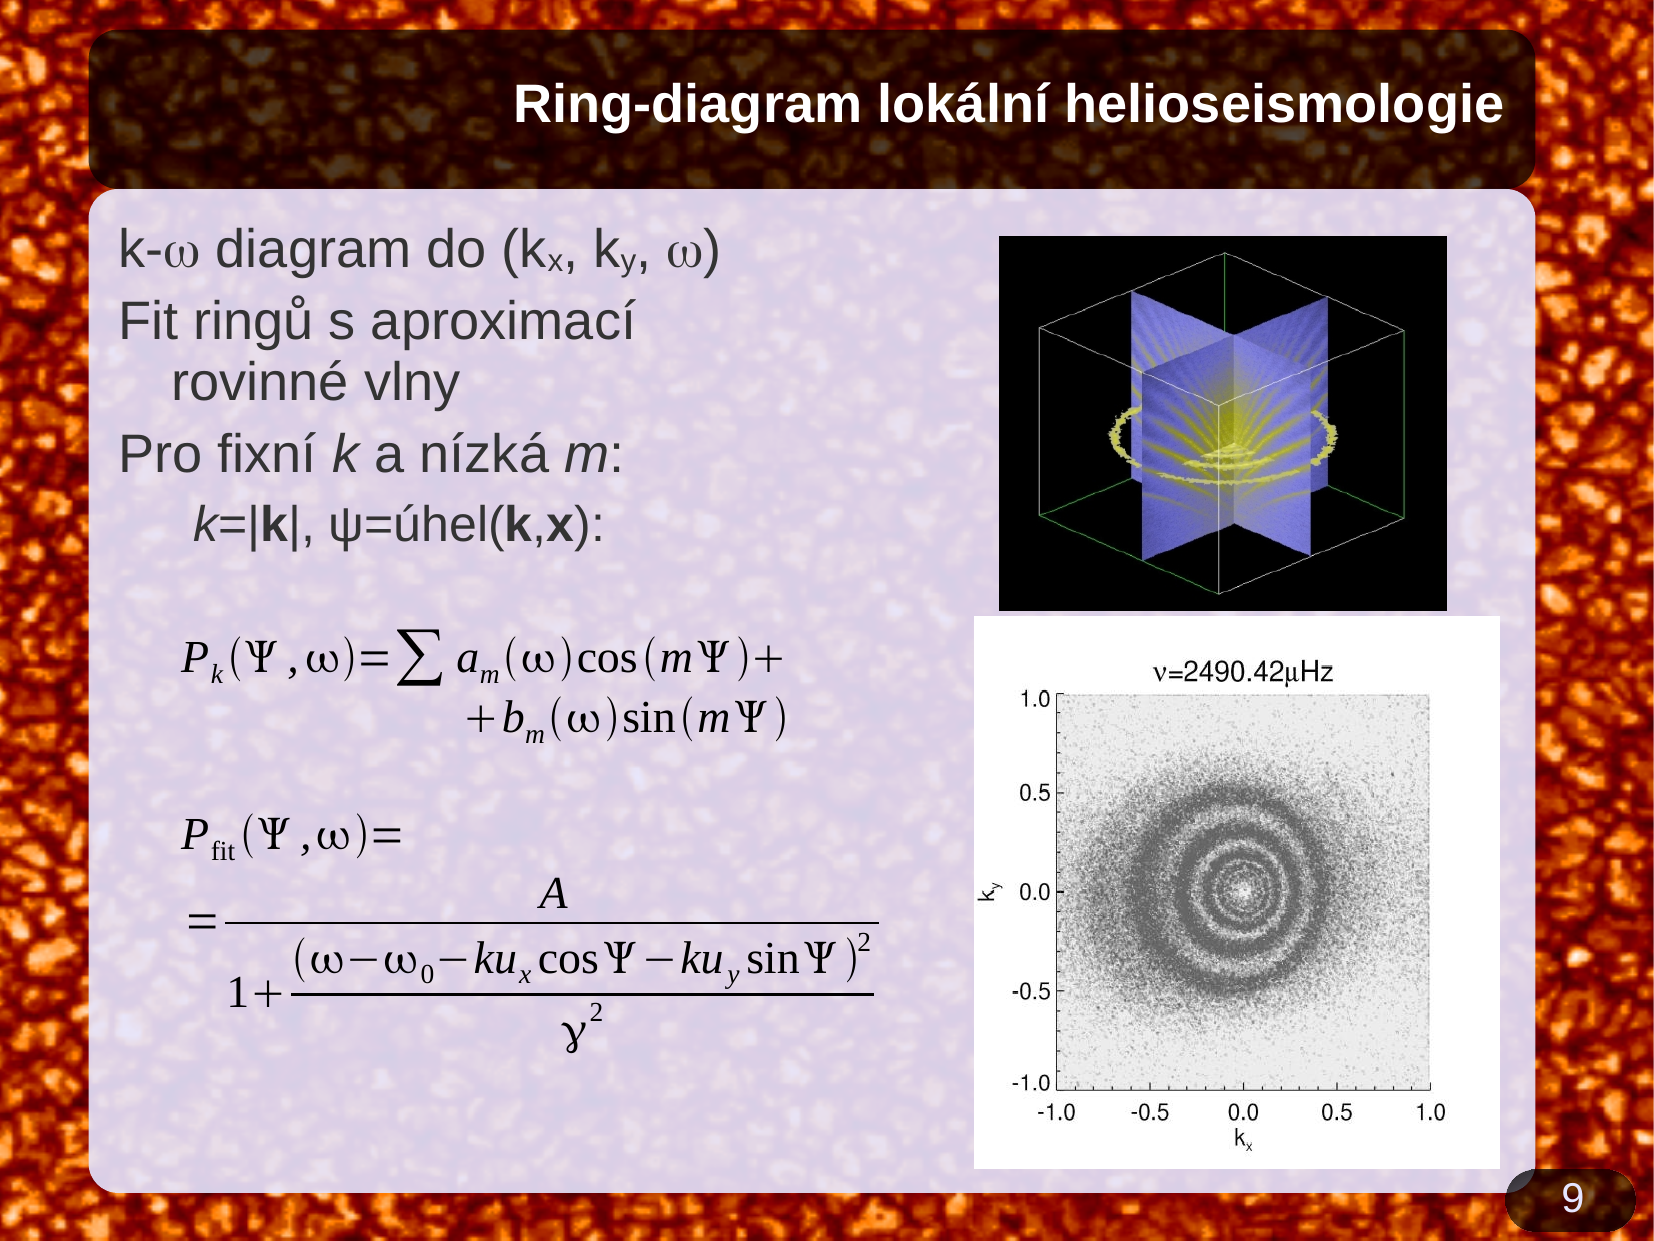

# Ring-diagram lokální helioseismologie
k-w diagram do (kx, ky, w)
Fit ringů s aproximací rovinné vlny
Pro fixní k a nízká m:
k=|k|, ψ=úhel(k,x):